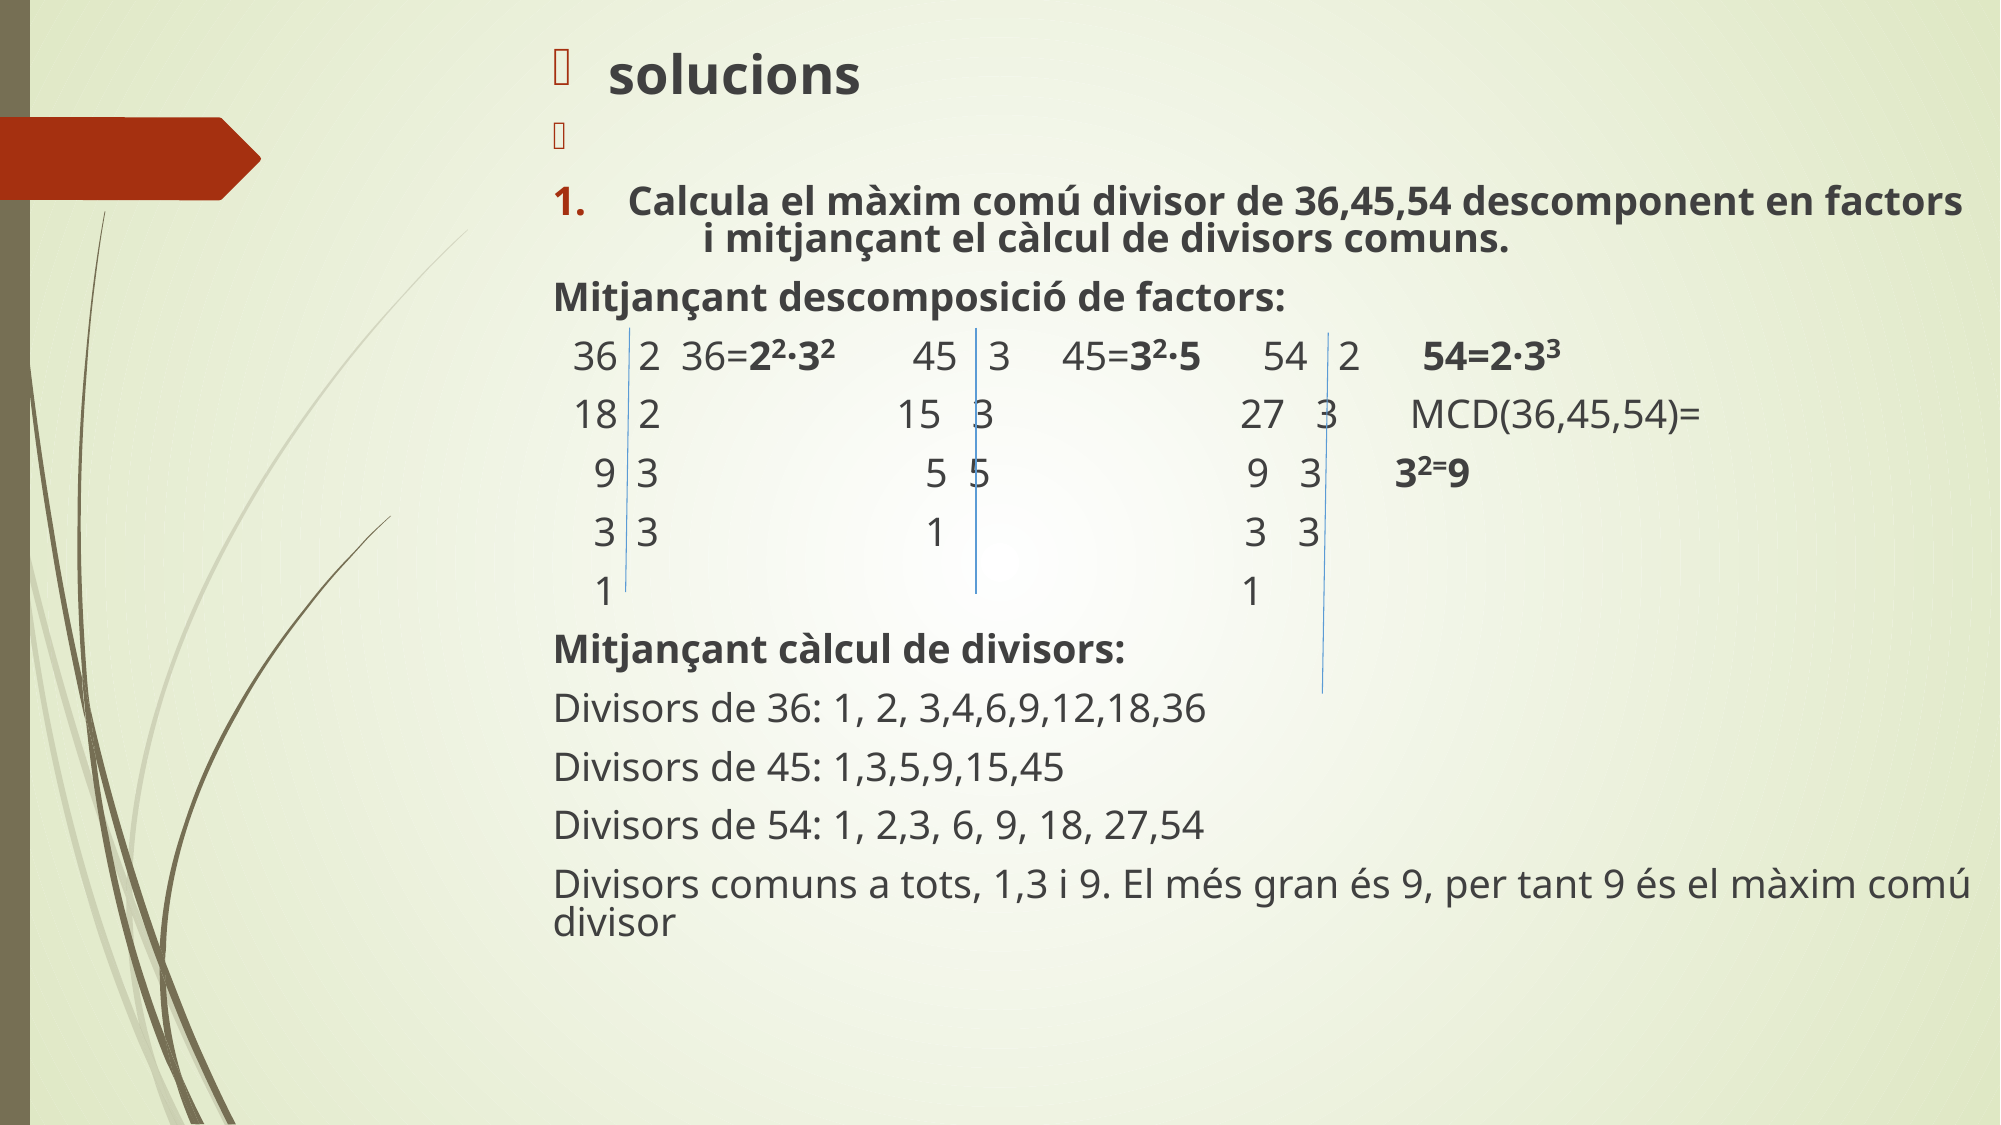

# solucions
Calcula el màxim comú divisor de 36,45,54 descomponent en factors i mitjançant el càlcul de divisors comuns.
Mitjançant descomposició de factors:
 36 2 36=22·32 45 3 45=32·5 54 2 54=2·33
 18 2 15 3 27 3 MCD(36,45,54)=
 9 3 5 5 9 3 32=9
 3 3 1 3 3
 1 1
Mitjançant càlcul de divisors:
Divisors de 36: 1, 2, 3,4,6,9,12,18,36
Divisors de 45: 1,3,5,9,15,45
Divisors de 54: 1, 2,3, 6, 9, 18, 27,54
Divisors comuns a tots, 1,3 i 9. El més gran és 9, per tant 9 és el màxim comú divisor